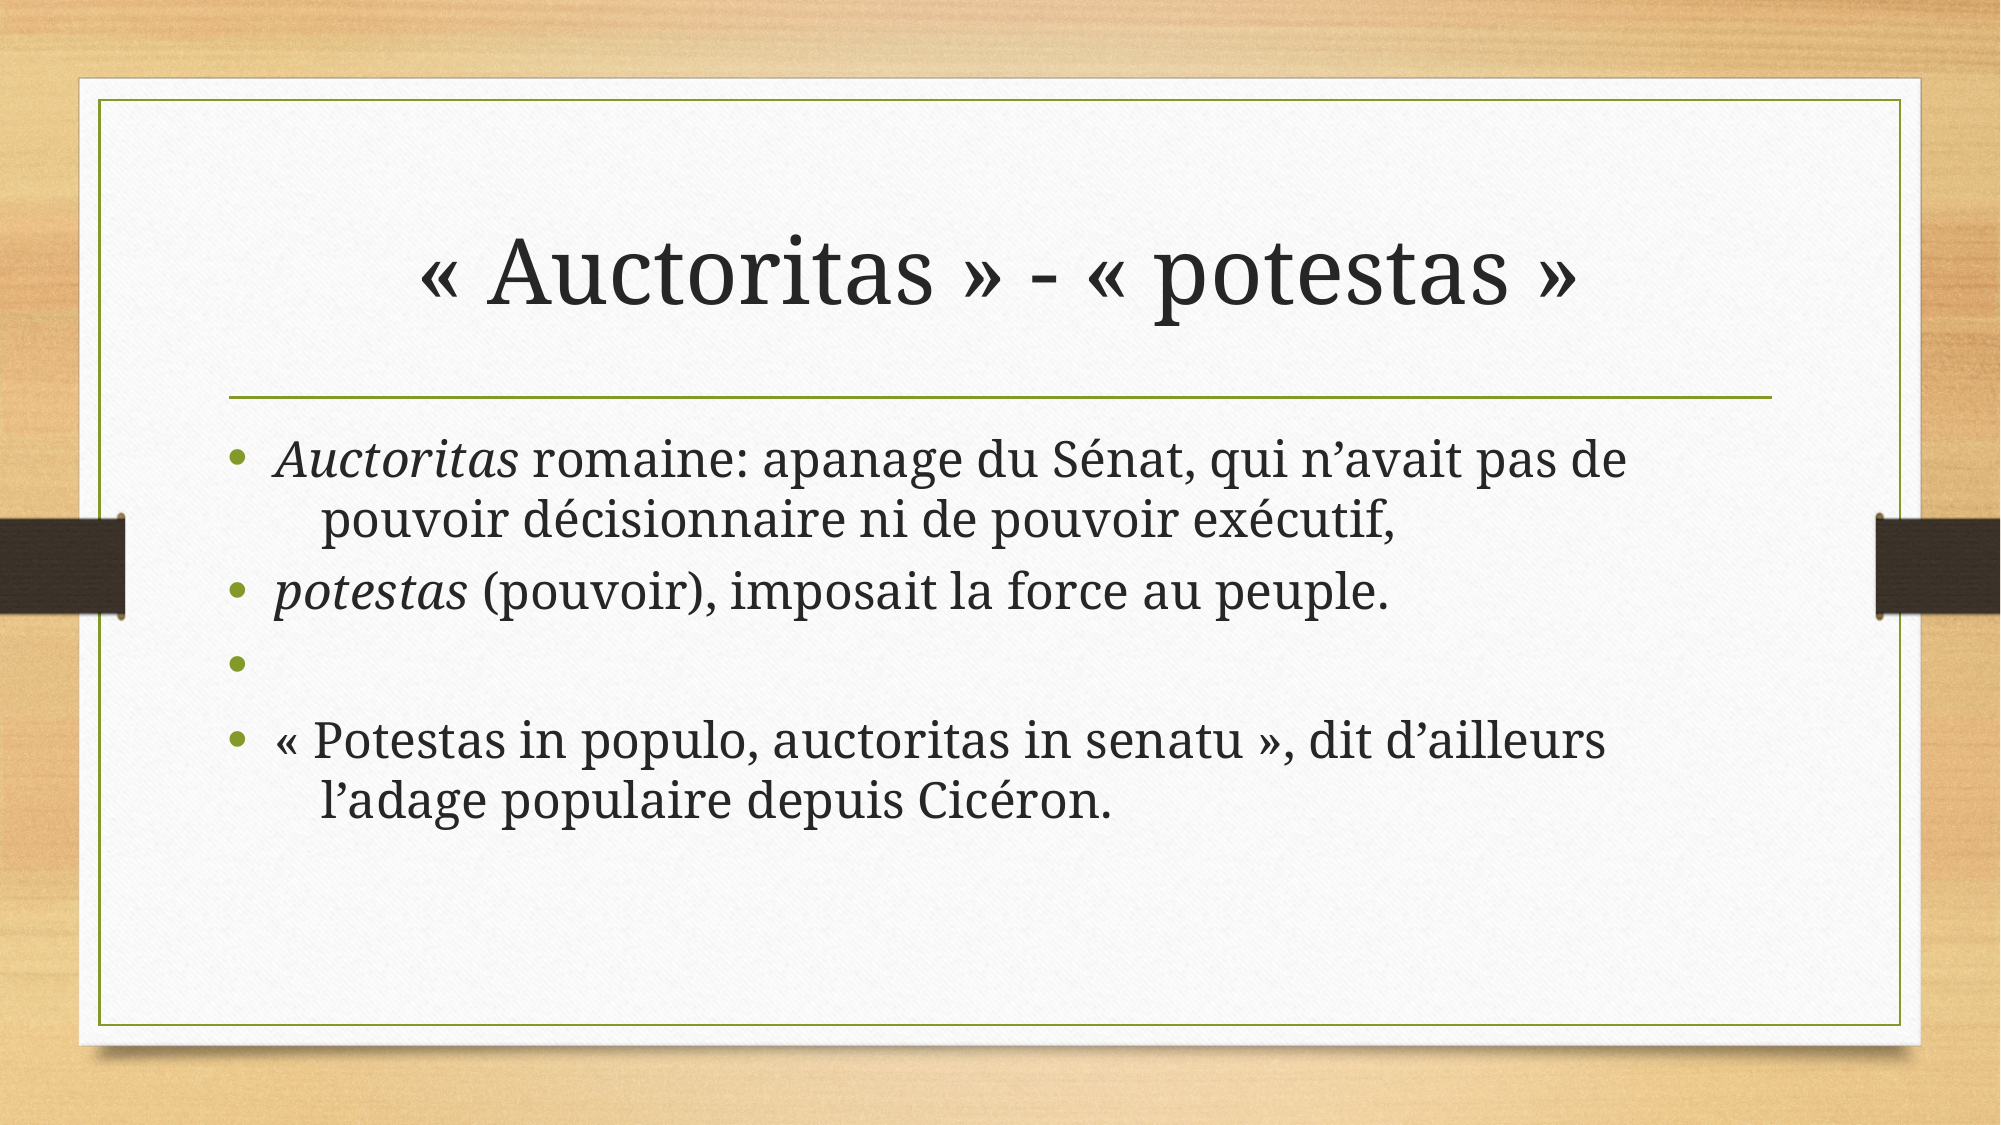

# « Auctoritas » - « potestas »
Auctoritas romaine: apanage du Sénat, qui n’avait pas de pouvoir décisionnaire ni de pouvoir exécutif,
potestas (pouvoir), imposait la force au peuple.
« Potestas in populo, auctoritas in senatu », dit d’ailleurs l’adage populaire depuis Cicéron.